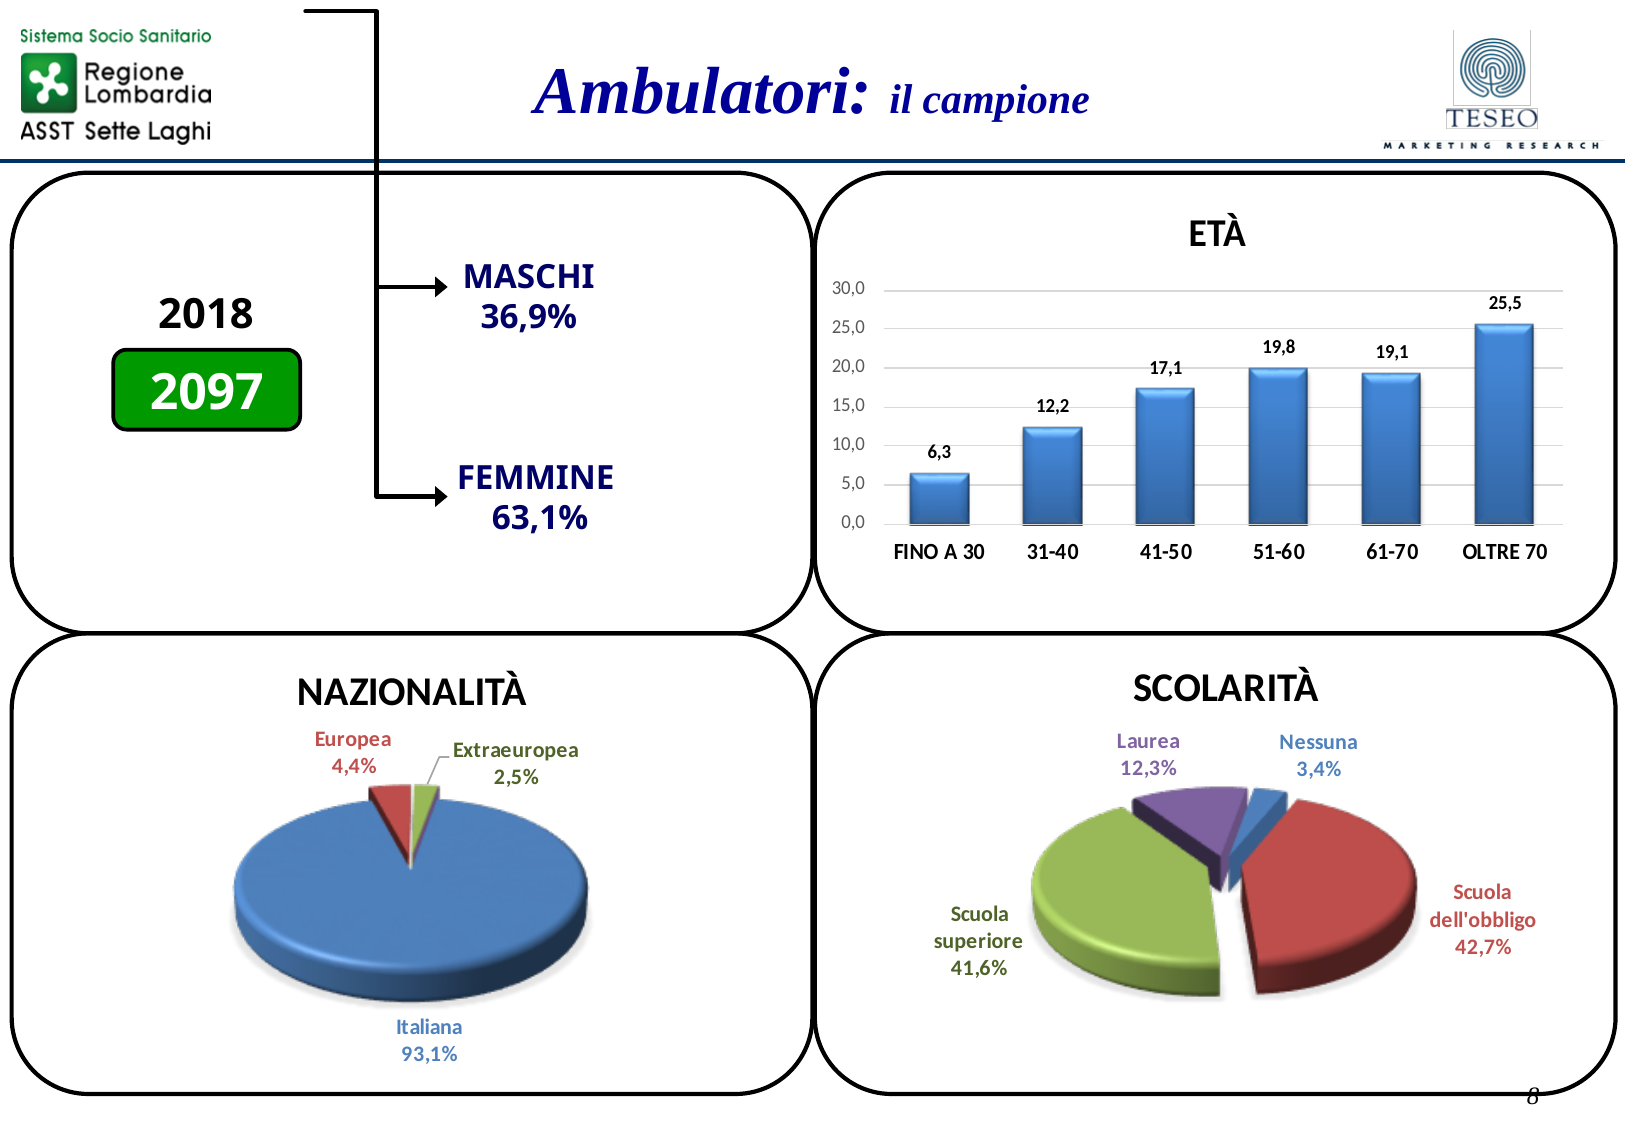

Ambulatori: il campione
MASCHI
36,9%
2018
2097
FEMMINE
63,1%